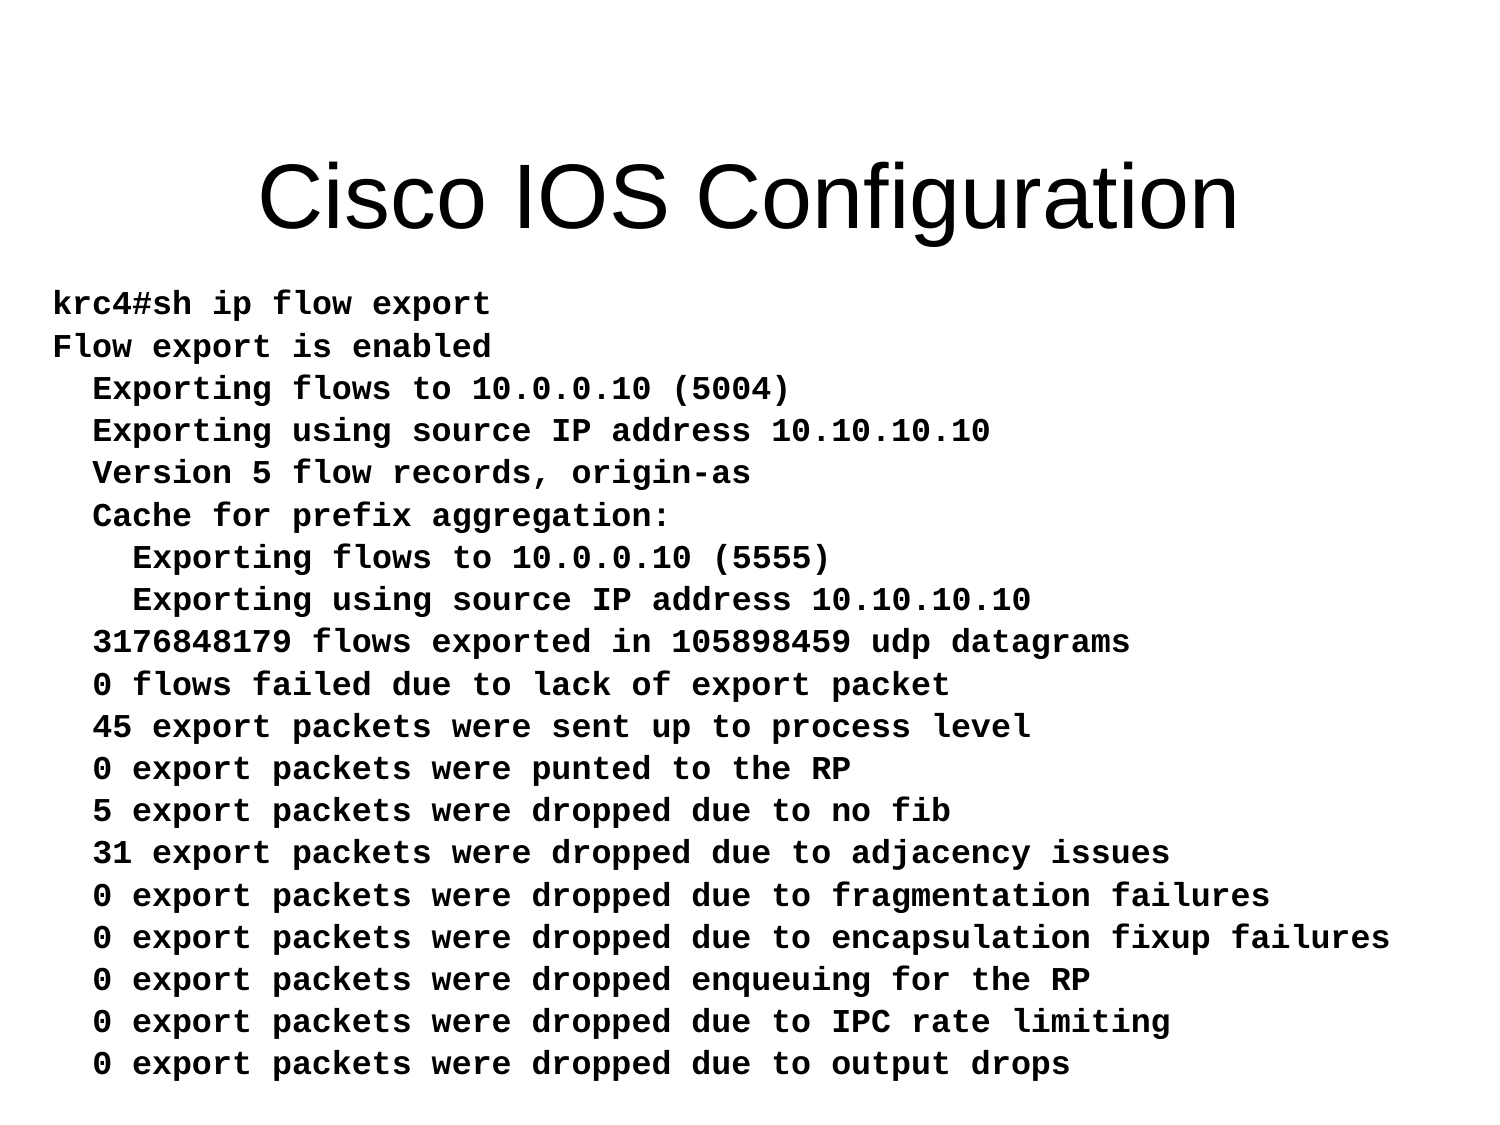

# Cisco IOS Configuration
krc4#sh ip flow export
Flow export is enabled
 Exporting flows to 10.0.0.10 (5004)
 Exporting using source IP address 10.10.10.10
 Version 5 flow records, origin-as
 Cache for prefix aggregation:
 Exporting flows to 10.0.0.10 (5555)
 Exporting using source IP address 10.10.10.10
 3176848179 flows exported in 105898459 udp datagrams
 0 flows failed due to lack of export packet
 45 export packets were sent up to process level
 0 export packets were punted to the RP
 5 export packets were dropped due to no fib
 31 export packets were dropped due to adjacency issues
 0 export packets were dropped due to fragmentation failures
 0 export packets were dropped due to encapsulation fixup failures
 0 export packets were dropped enqueuing for the RP
 0 export packets were dropped due to IPC rate limiting
 0 export packets were dropped due to output drops